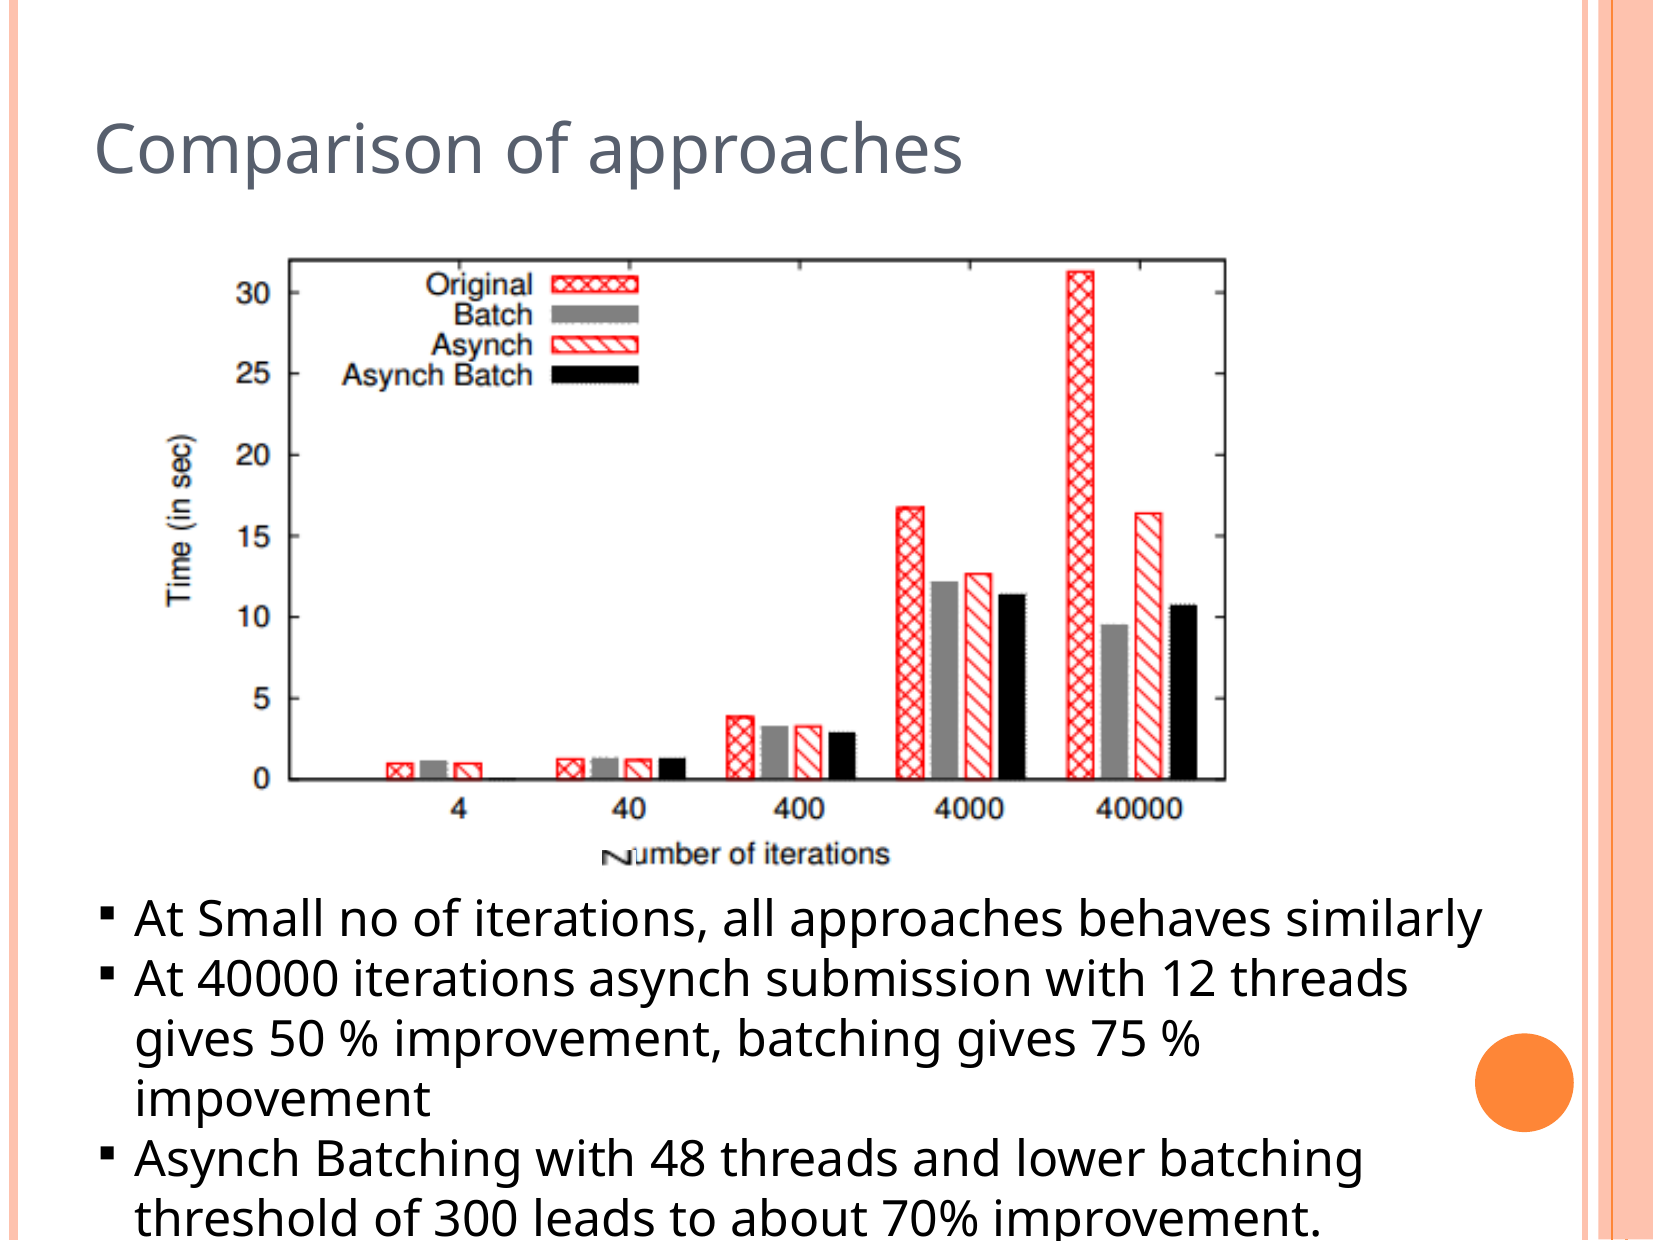

Comparison of approaches
At Small no of iterations, all approaches behaves similarly
At 40000 iterations asynch submission with 12 threads gives 50 % improvement, batching gives 75 % impovement
Asynch Batching with 48 threads and lower batching threshold of 300 leads to about 70% improvement.